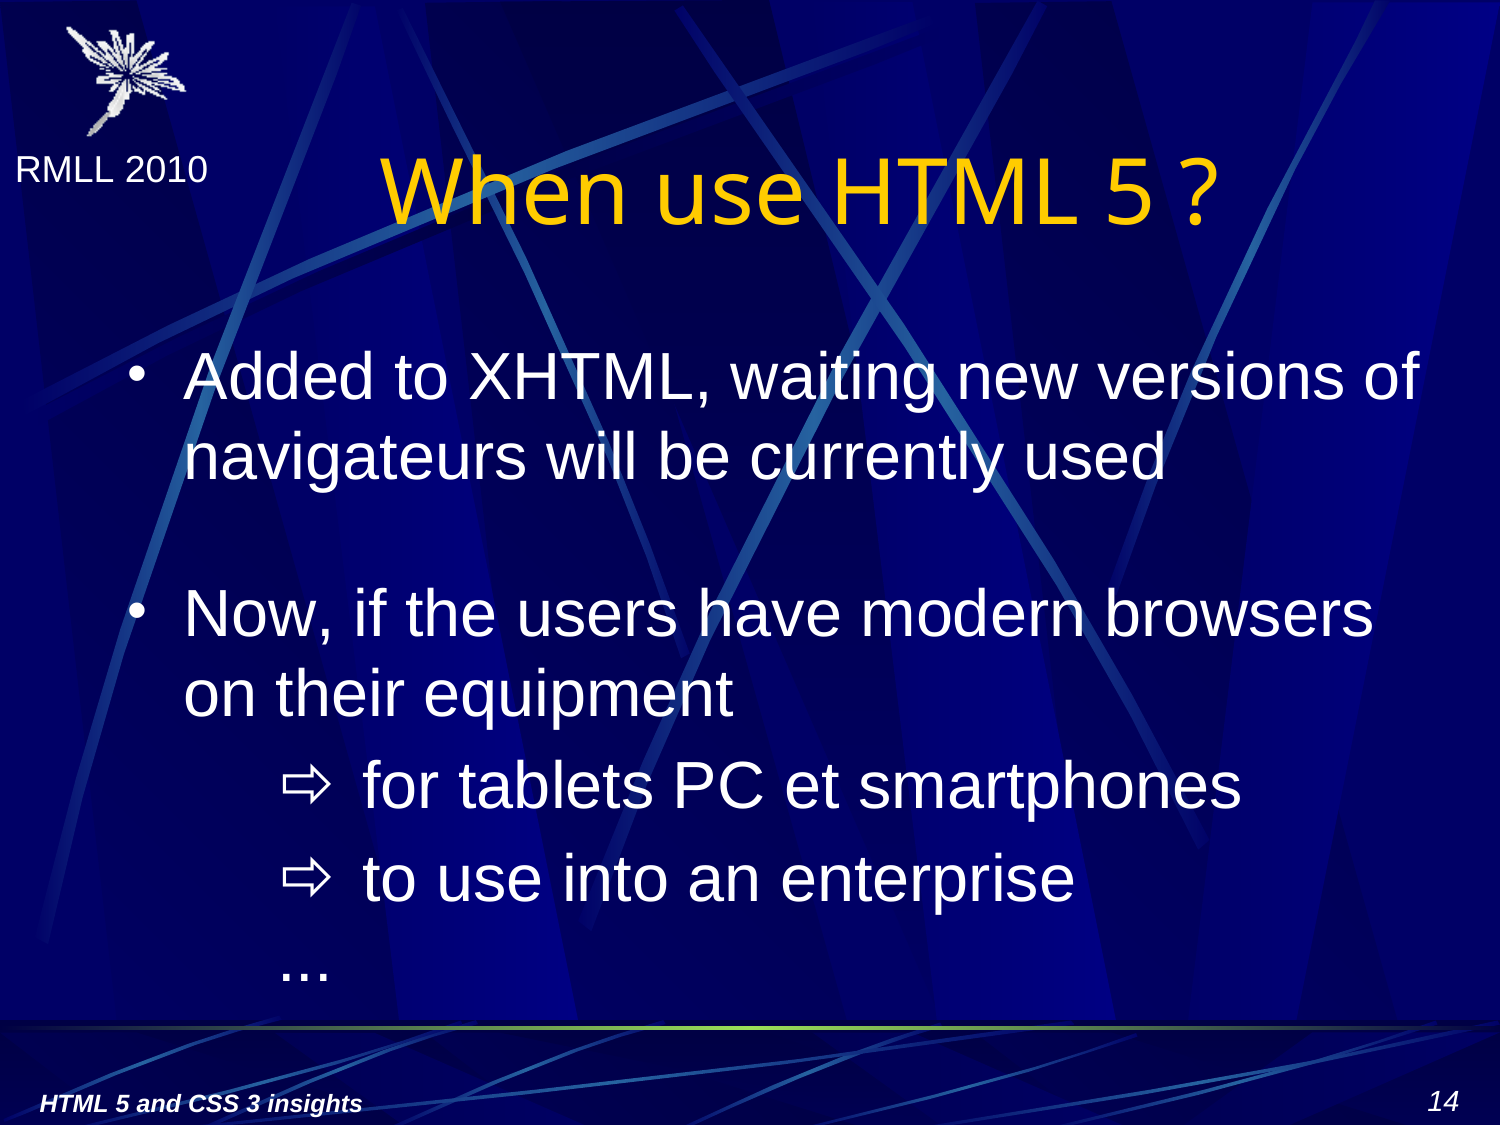

# When use HTML 5 ?
Added to XHTML, waiting new versions of navigateurs will be currently used
Now, if the users have modern browsers on their equipment
 for tablets PC et smartphones
 to use into an enterprise
...